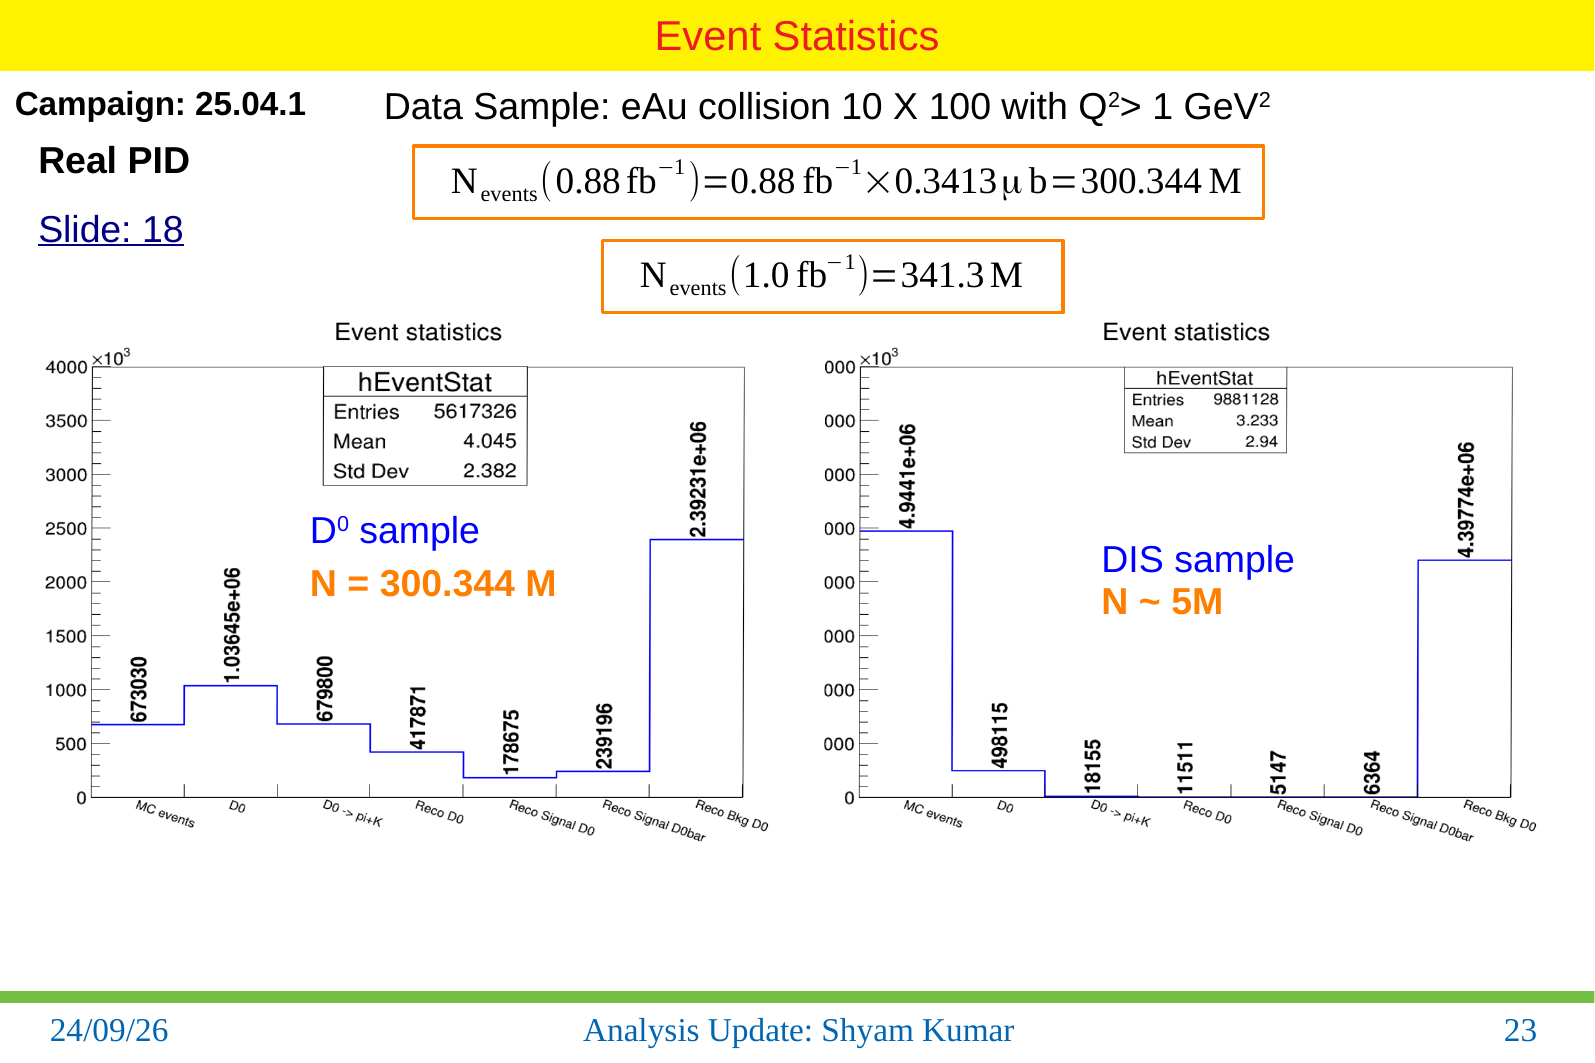

# Event Statistics
Campaign: 25.04.1
Data Sample: eAu collision 10 X 100 with Q2> 1 GeV2
Real PID
Slide: 18
D0 sample
DIS sample
N = 300.344 M
N ~ 5M
Analysis Update: Shyam Kumar
23